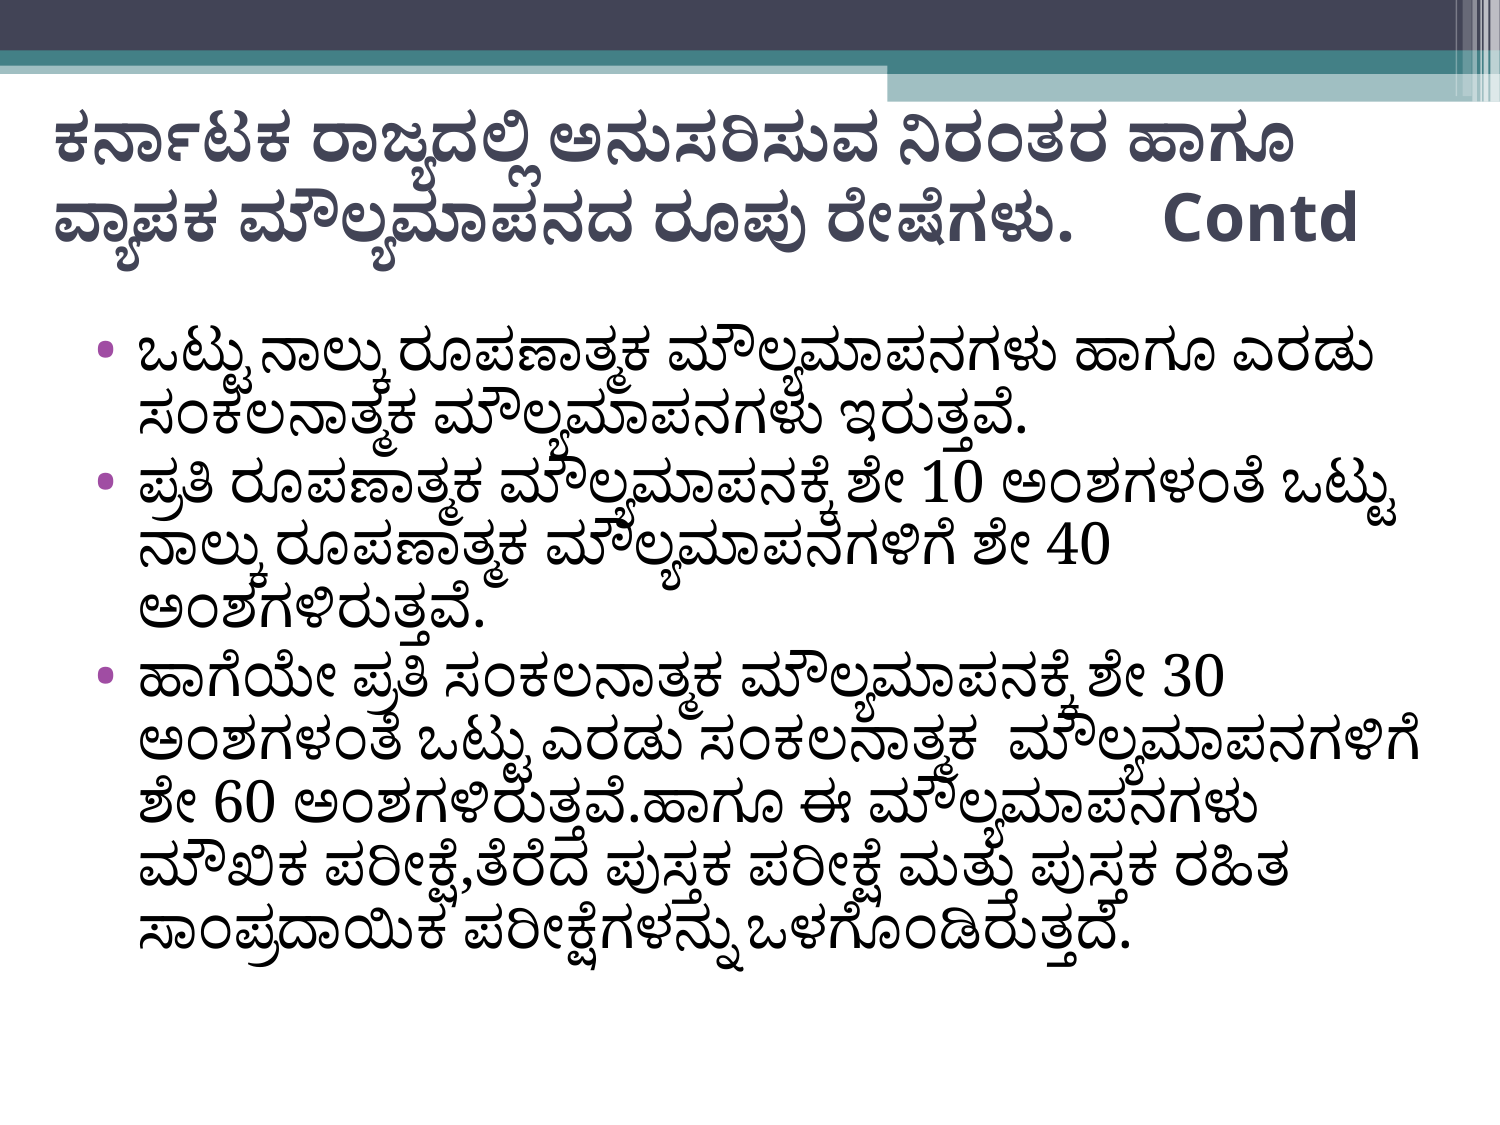

# ಕರ್ನಾಟಕ ರಾಜ್ಯದಲ್ಲಿ ಅನುಸರಿಸುವ ನಿರಂತರ ಹಾಗೂ ವ್ಯಾಪಕ ಮೌಲ್ಯಮಾಪನದ ರೂಪು ರೇಷೆಗಳು. Contd
ಒಟ್ಟು ನಾಲ್ಕು ರೂಪಣಾತ್ಮಕ ಮೌಲ್ಯಮಾಪನಗಳು ಹಾಗೂ ಎರಡು ಸಂಕಲನಾತ್ಮಕ ಮೌಲ್ಯಮಾಪನಗಳು ಇರುತ್ತವೆ.
ಪ್ರತಿ ರೂಪಣಾತ್ಮಕ ಮೌಲ್ಯಮಾಪನಕ್ಕೆ ಶೇ 10 ಅಂಶಗಳಂತೆ ಒಟ್ಟು ನಾಲ್ಕು ರೂಪಣಾತ್ಮಕ ಮೌಲ್ಯಮಾಪನಗಳಿಗೆ ಶೇ 40 ಅಂಶಗಳಿರುತ್ತವೆ.
ಹಾಗೆಯೇ ಪ್ರತಿ ಸಂಕಲನಾತ್ಮಕ ಮೌಲ್ಯಮಾಪನಕ್ಕೆ ಶೇ 30 ಅಂಶಗಳಂತೆ ಒಟ್ಟು ಎರಡು ಸಂಕಲನಾತ್ಮಕ ಮೌಲ್ಯಮಾಪನಗಳಿಗೆ ಶೇ 60 ಅಂಶಗಳಿರುತ್ತವೆ.ಹಾಗೂ ಈ ಮೌಲ್ಯಮಾಪನಗಳು ಮೌಖಿಕ ಪರೀಕ್ಷೆ,ತೆರೆದ ಪುಸ್ತಕ ಪರೀಕ್ಷೆ ಮತ್ತು ಪುಸ್ತಕ ರಹಿತ ಸಾಂಪ್ರದಾಯಿಕ ಪರೀಕ್ಷೆಗಳನ್ನು ಒಳಗೊಂಡಿರುತ್ತದೆ.